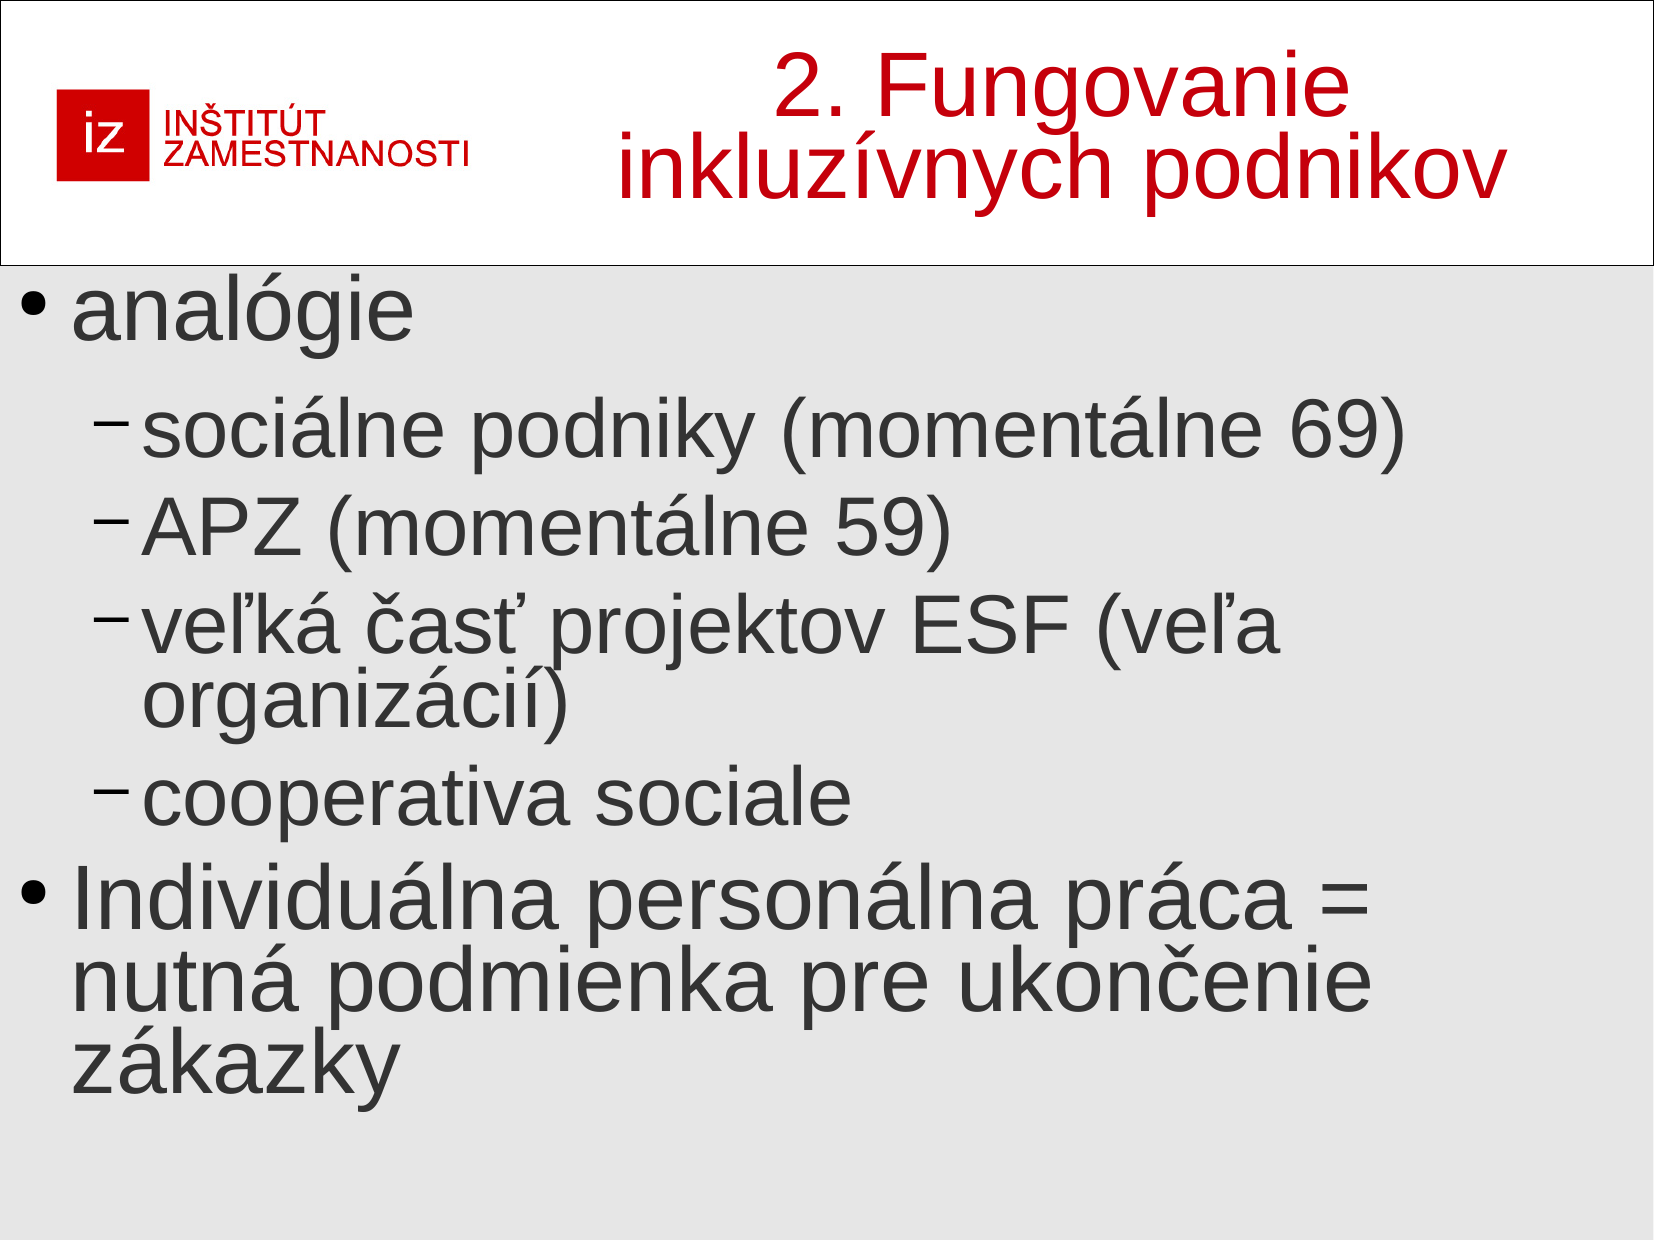

# 2. Fungovanie inkluzívnych podnikov
analógie
sociálne podniky (momentálne 69)
APZ (momentálne 59)
veľká časť projektov ESF (veľa organizácií)
cooperativa sociale
Individuálna personálna práca = nutná podmienka pre ukončenie zákazky